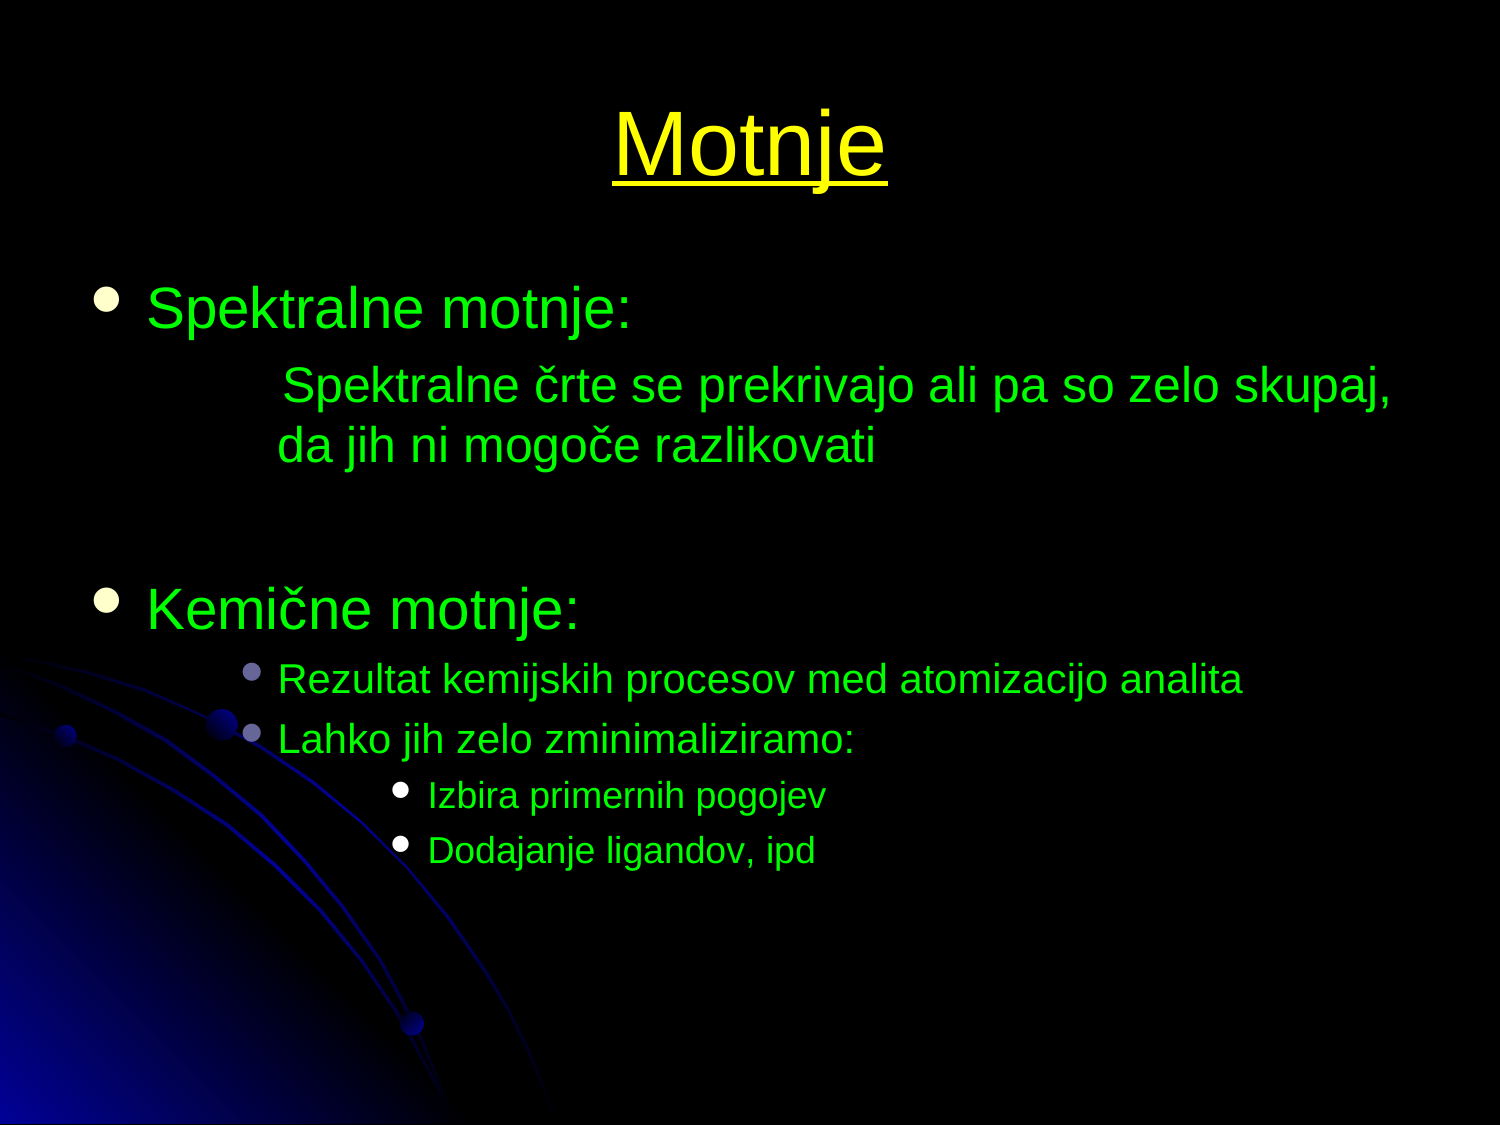

# Motnje
Spektralne motnje:
 Spektralne črte se prekrivajo ali pa so zelo skupaj, da jih ni mogoče razlikovati
Kemične motnje:
Rezultat kemijskih procesov med atomizacijo analita
Lahko jih zelo zminimaliziramo:
Izbira primernih pogojev
Dodajanje ligandov, ipd